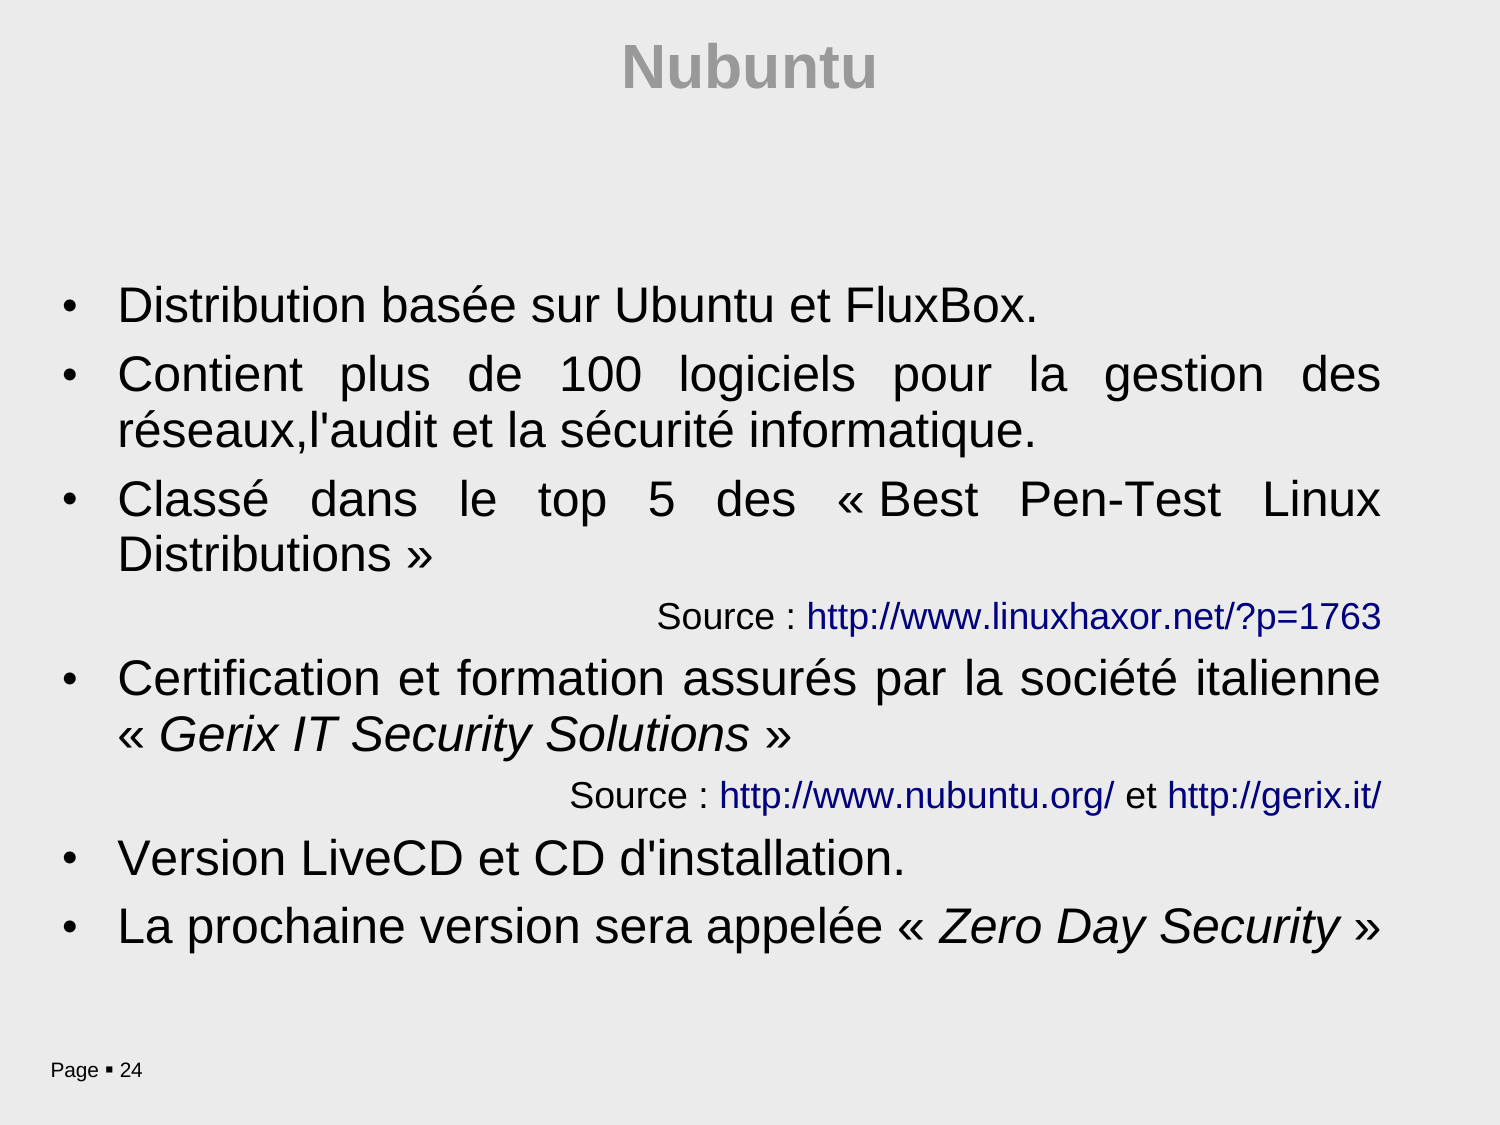

# Nubuntu
Distribution basée sur Ubuntu et FluxBox.
Contient plus de 100 logiciels pour la gestion des réseaux,l'audit et la sécurité informatique.
Classé dans le top 5 des « Best Pen-Test Linux Distributions »
Source : http://www.linuxhaxor.net/?p=1763
Certification et formation assurés par la société italienne « Gerix IT Security Solutions »
Source : http://www.nubuntu.org/ et http://gerix.it/
Version LiveCD et CD d'installation.
La prochaine version sera appelée « Zero Day Security »